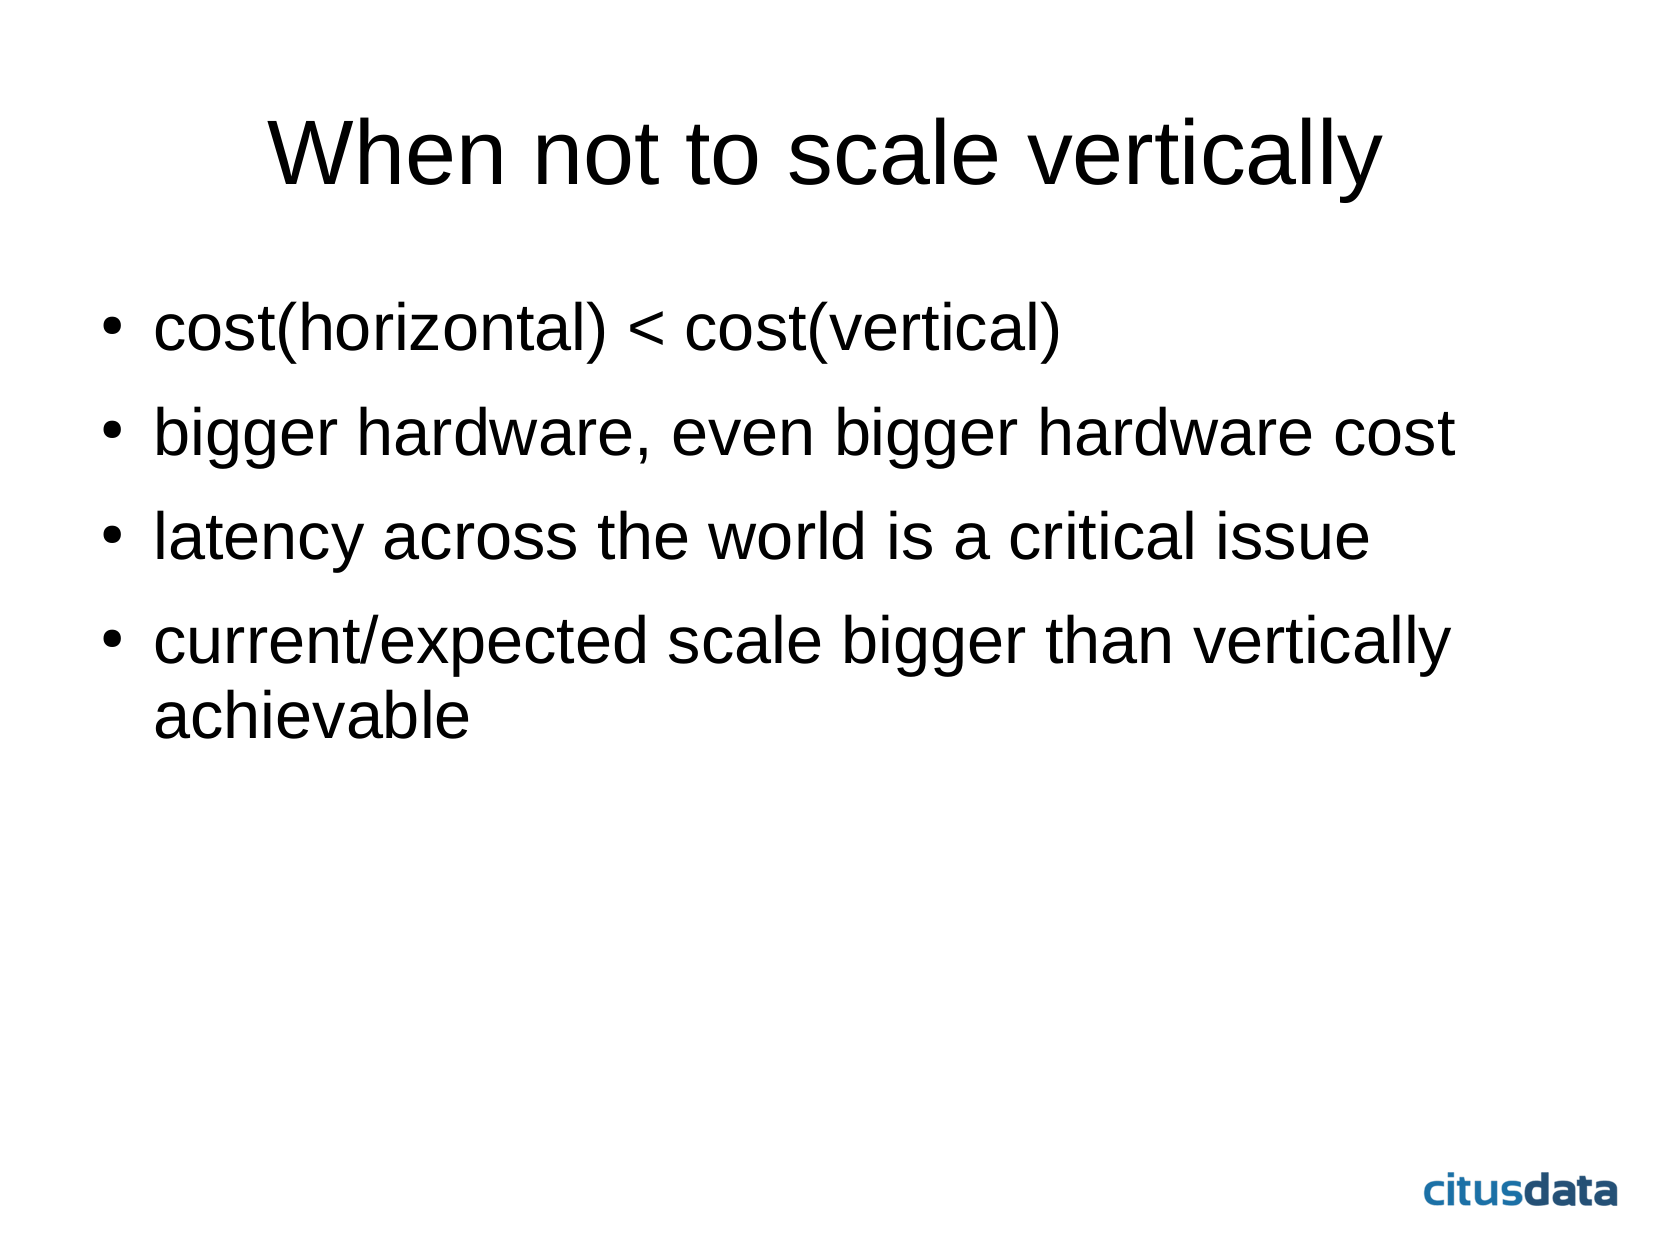

# When not to scale vertically
cost(horizontal) < cost(vertical)
bigger hardware, even bigger hardware cost
latency across the world is a critical issue
current/expected scale bigger than vertically achievable